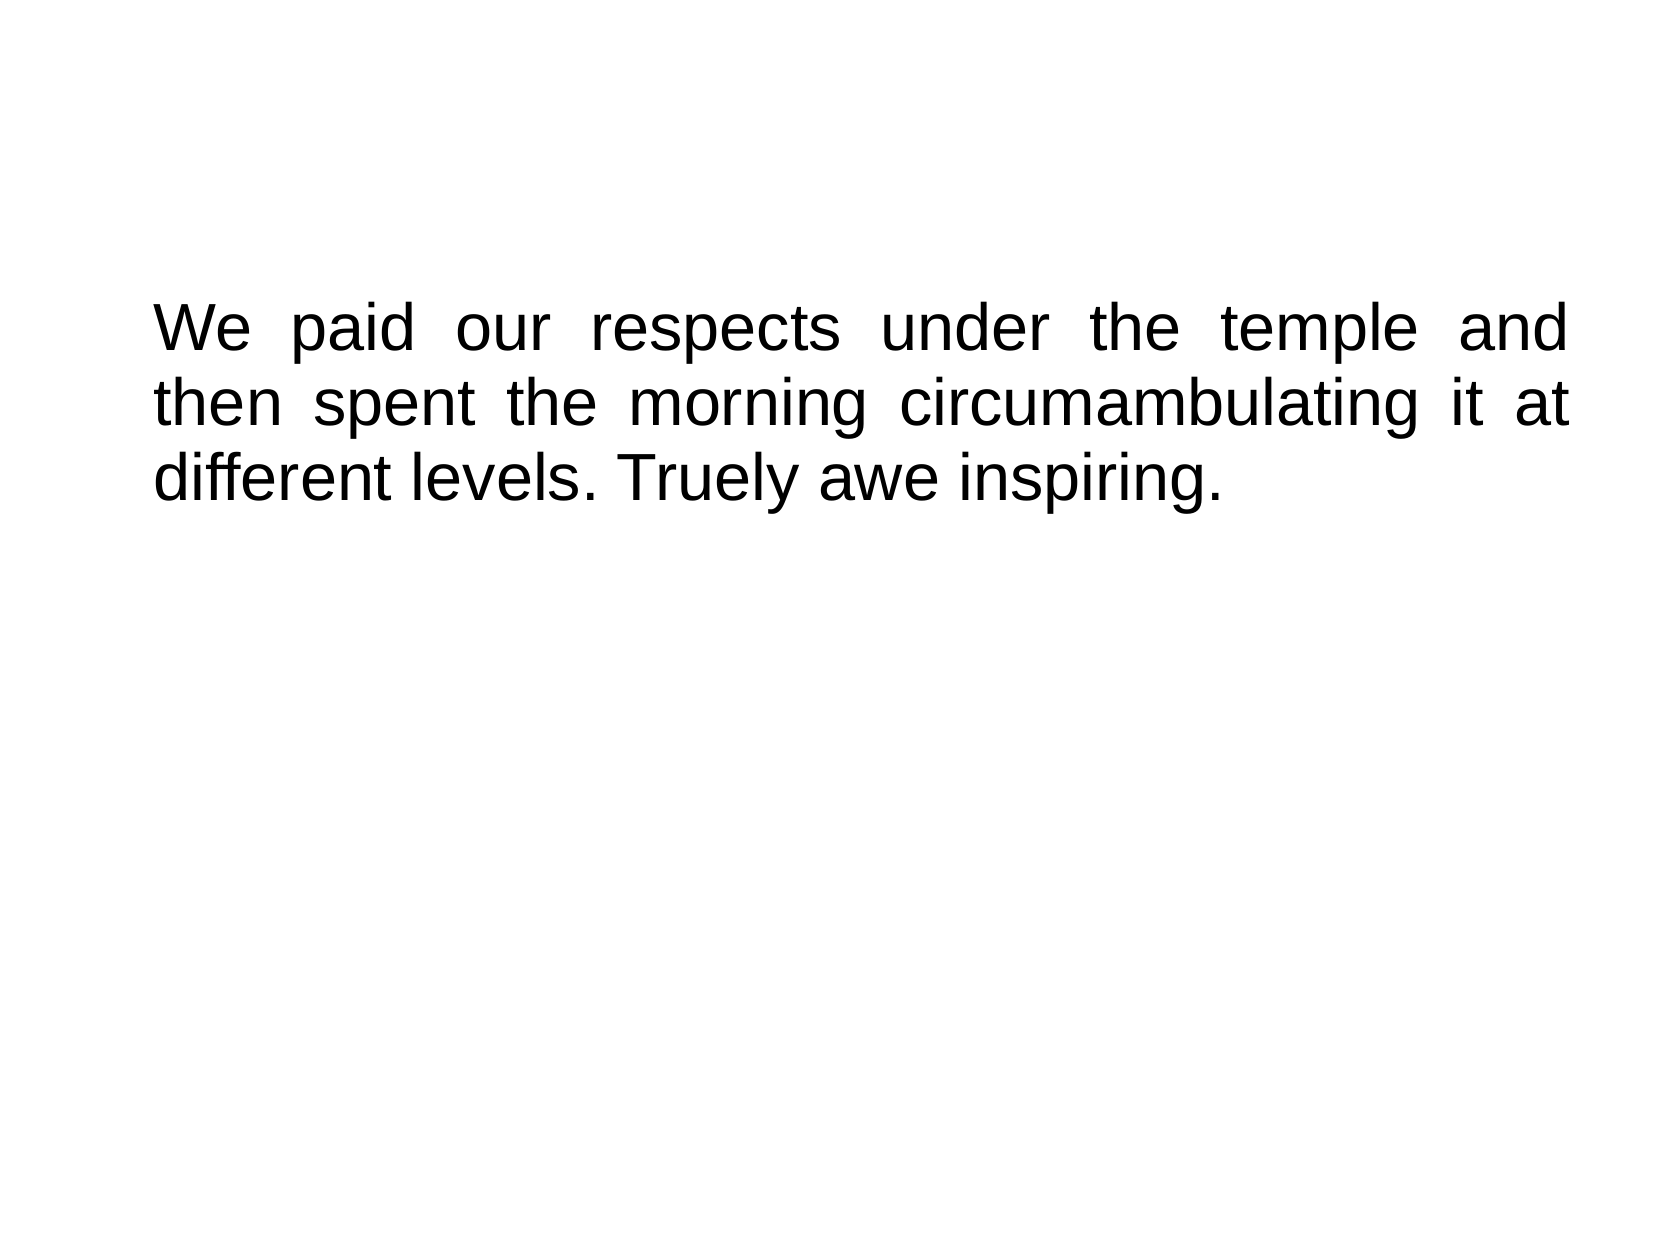

# We paid our respects under the temple and then spent the morning circumambulating it at different levels. Truely awe inspiring.